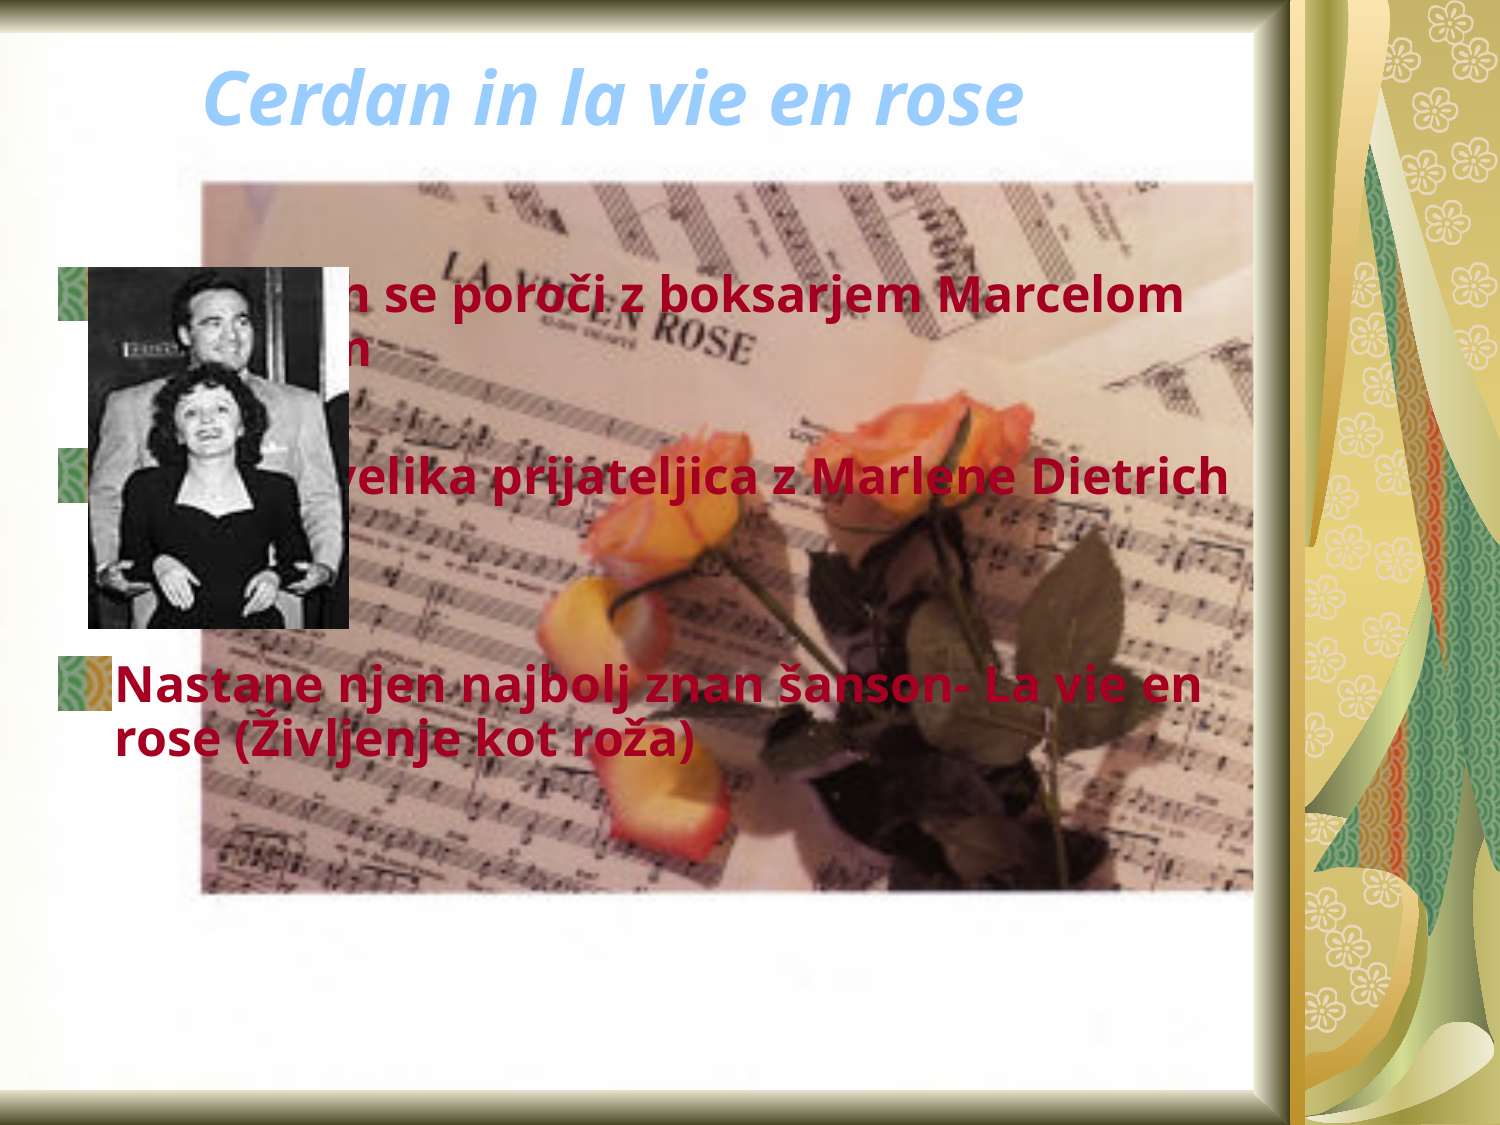

#
Cerdan in la vie en rose
1947 Edith se poroči z boksarjem Marcelom Cerdanom
Postane velika prijateljica z Marlene Dietrich
Nastane njen najbolj znan šanson- La vie en rose (Življenje kot roža)